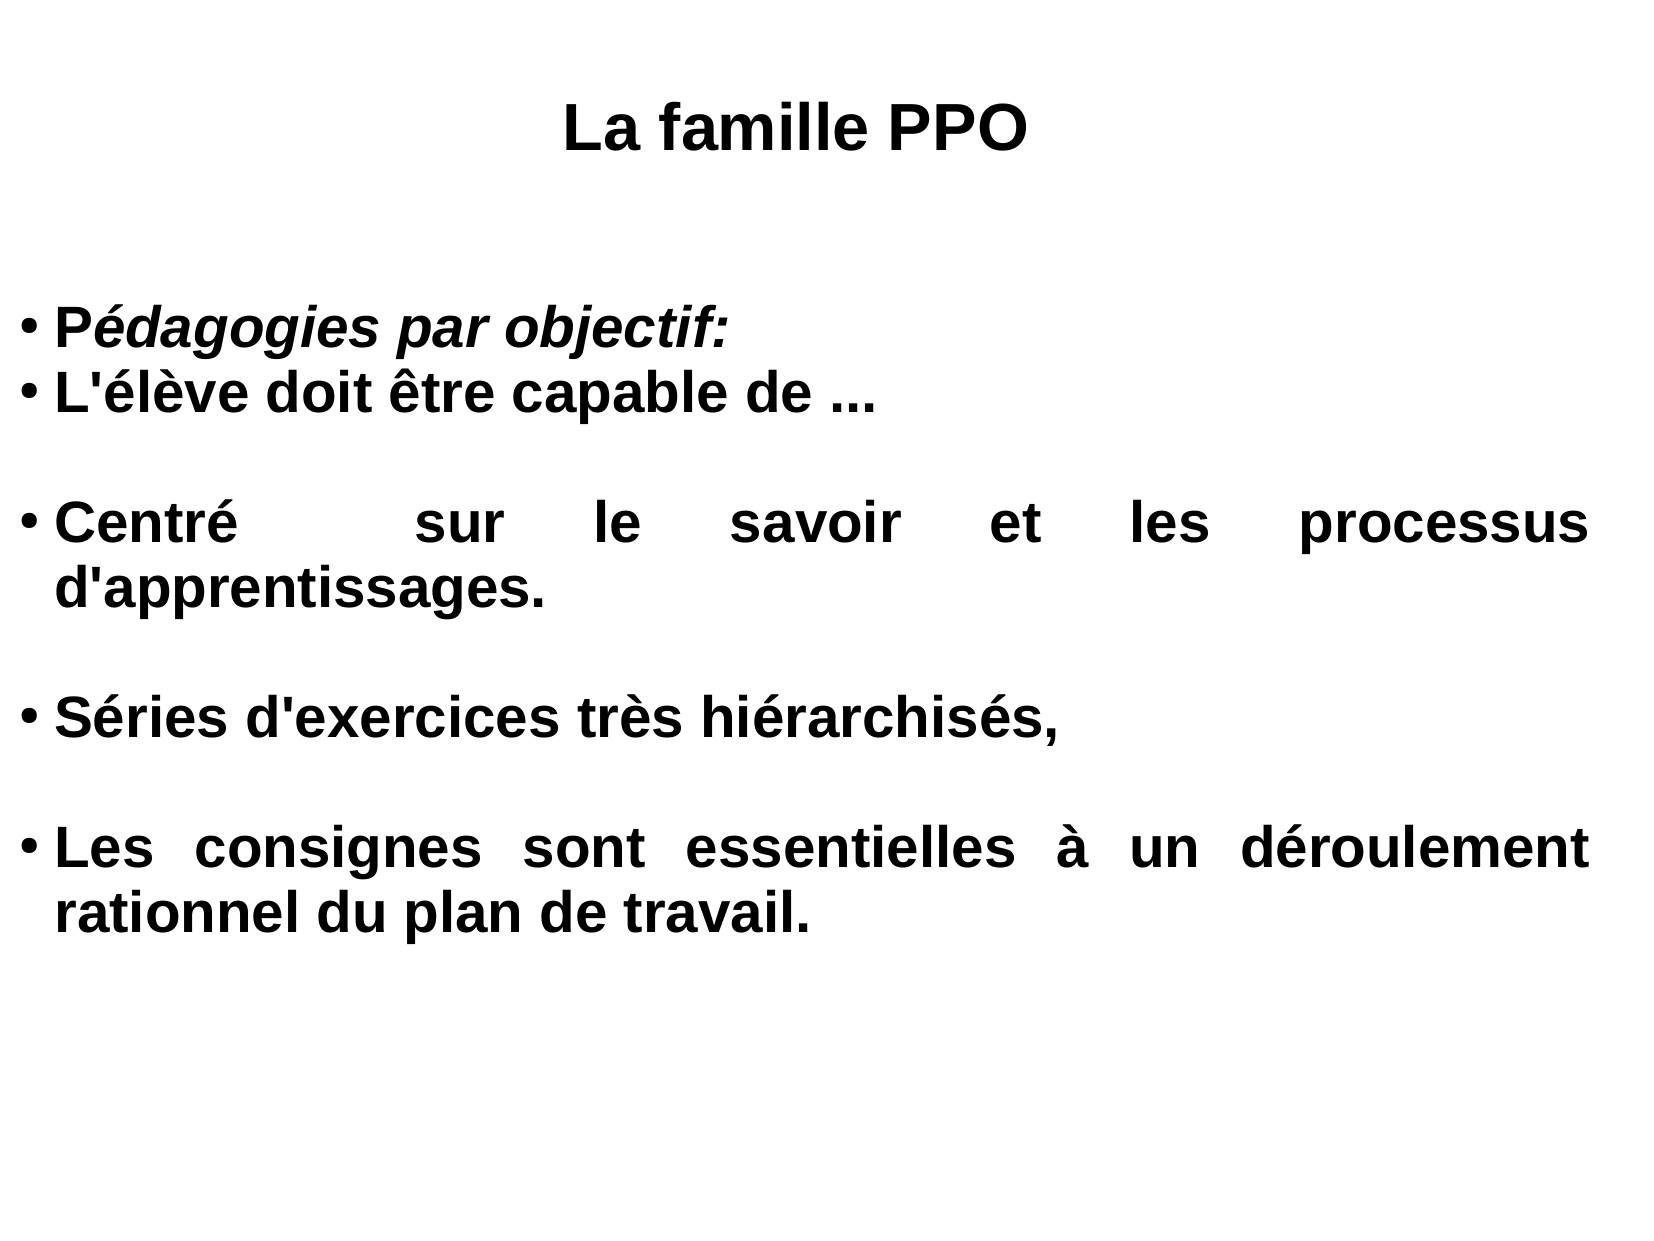

La famille PPO
Pédagogies par objectif:
L'élève doit être capable de ...
Centré sur le savoir et les processus d'apprentissages.
Séries d'exercices très hiérarchisés,
Les consignes sont essentielles à un déroulement rationnel du plan de travail.